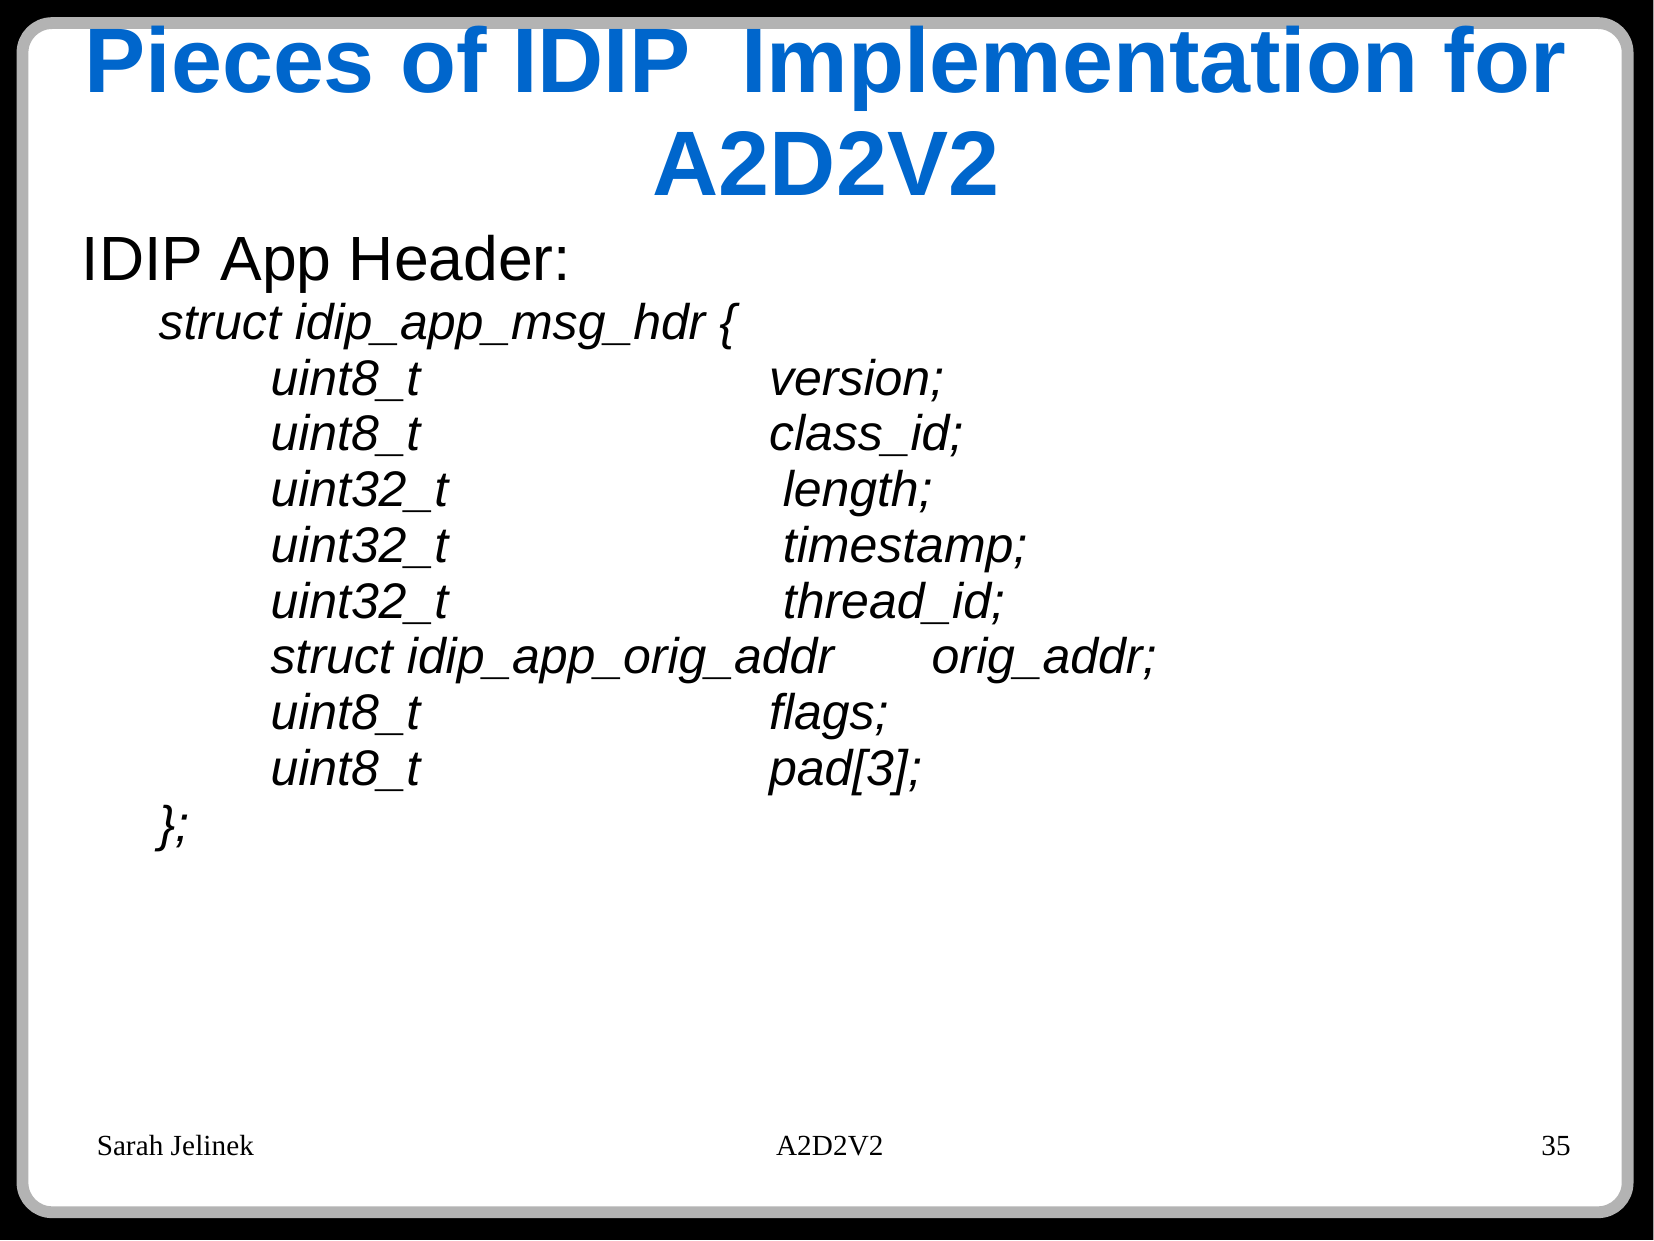

# Pieces of IDIP Implementation for A2D2V2
IDIP App Header:
struct idip_app_msg_hdr {
 uint8_t version;
 uint8_t class_id;
 uint32_t length;
 uint32_t timestamp;
 uint32_t thread_id;
 struct idip_app_orig_addr orig_addr;
 uint8_t flags;
 uint8_t pad[3];
};
Sarah Jelinek A2D2V2
35